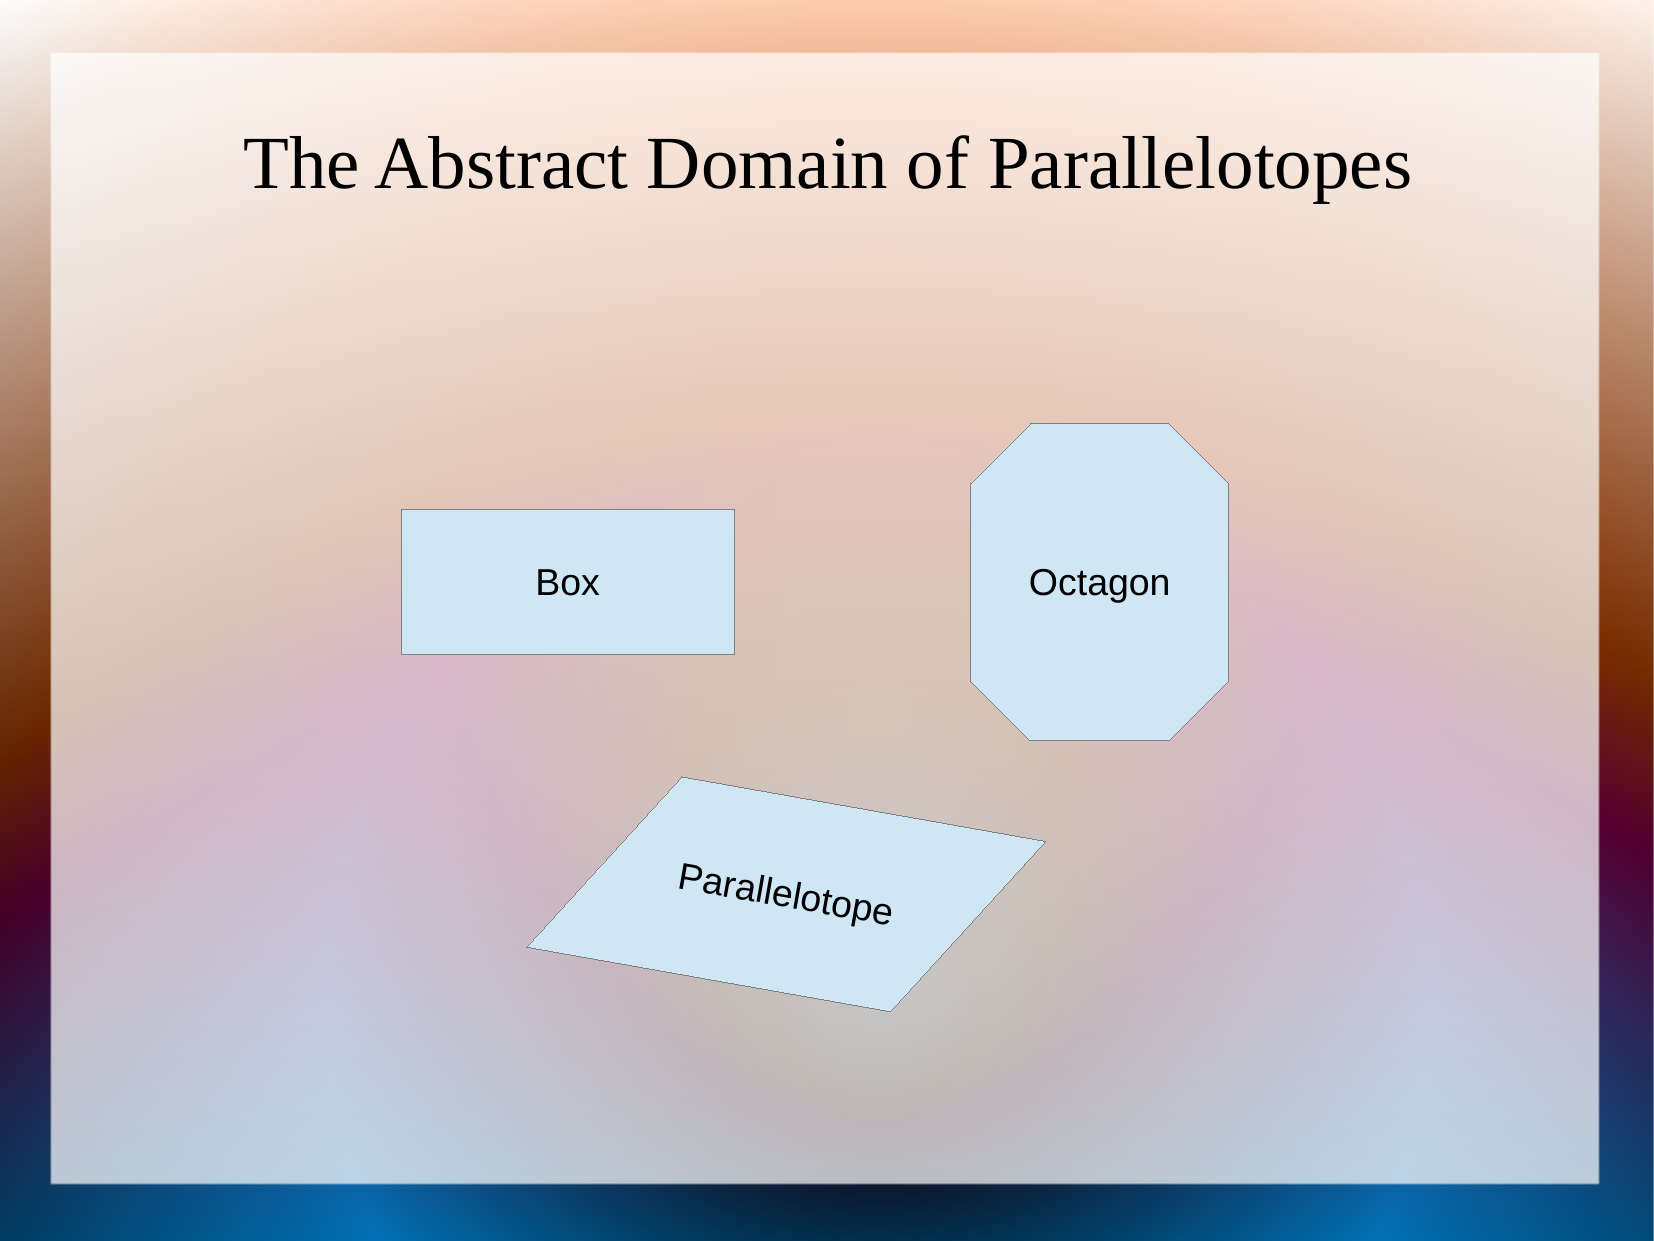

The Abstract Domain of Parallelotopes
Octagon
Box
Parallelotope